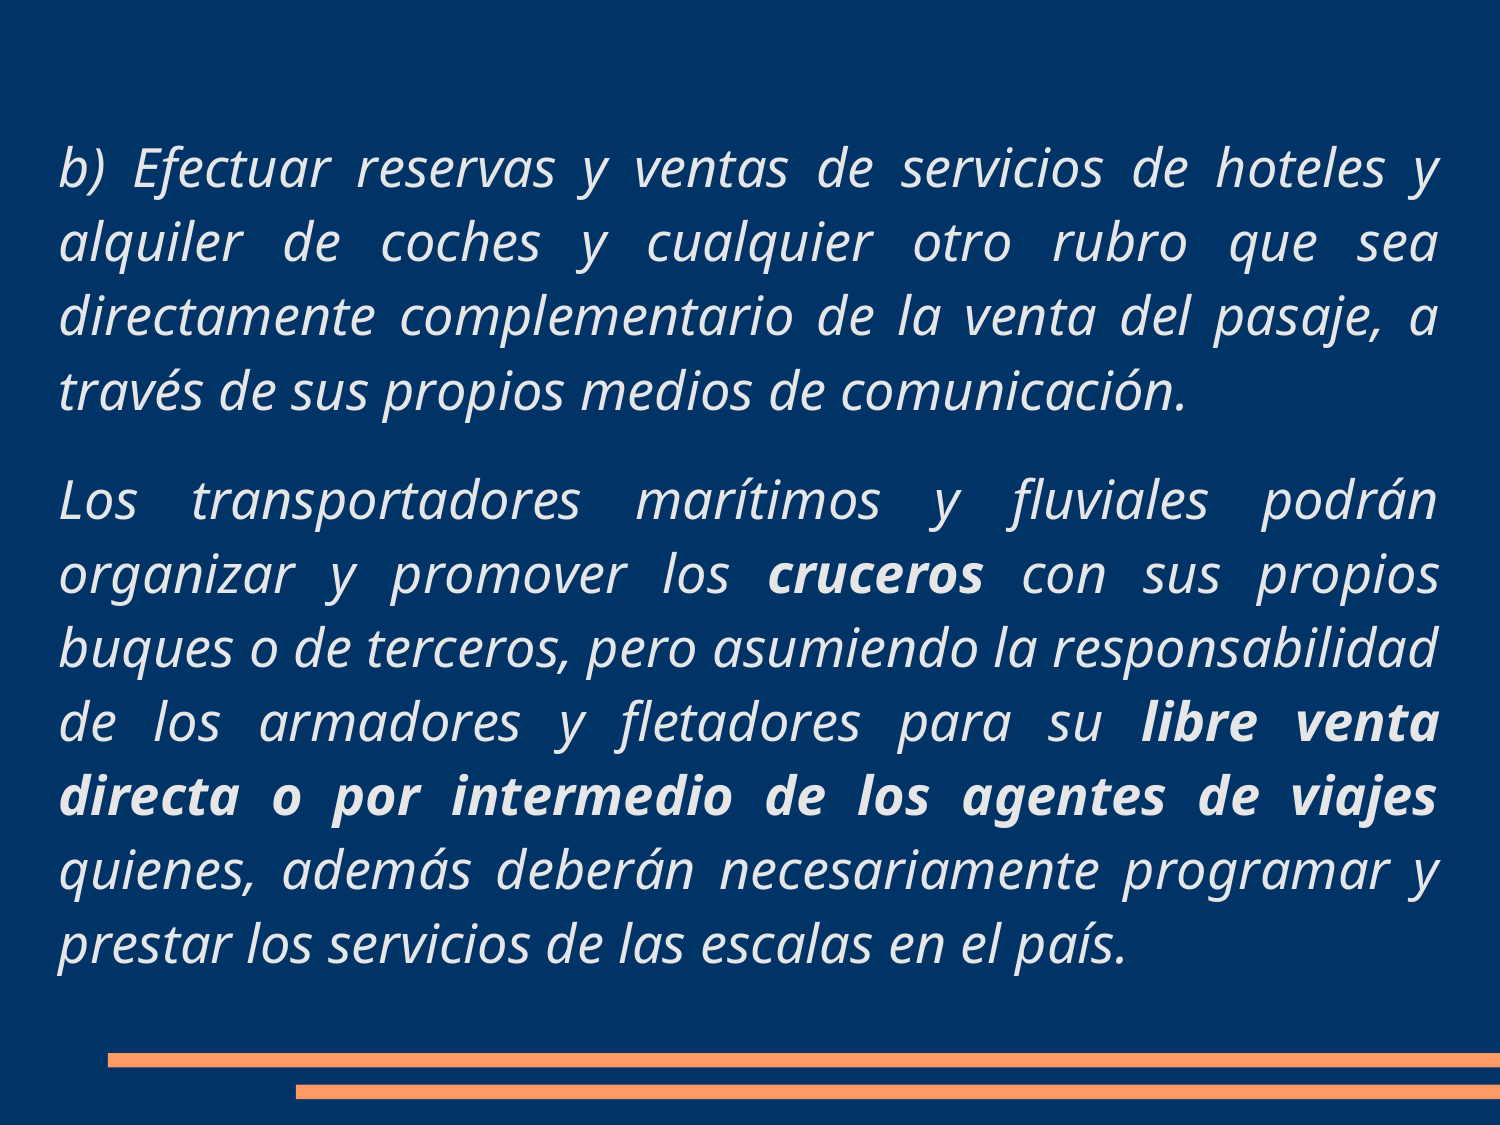

# b) Efectuar reservas y ventas de servicios de hoteles y alquiler de coches y cualquier otro rubro que sea directamente complementario de la venta del pasaje, a través de sus propios medios de comunicación.
Los transportadores marítimos y fluviales podrán organizar y promover los cruceros con sus propios buques o de terceros, pero asumiendo la responsabilidad de los armadores y fletadores para su libre venta directa o por intermedio de los agentes de viajes quienes, además deberán necesariamente programar y prestar los servicios de las escalas en el país.